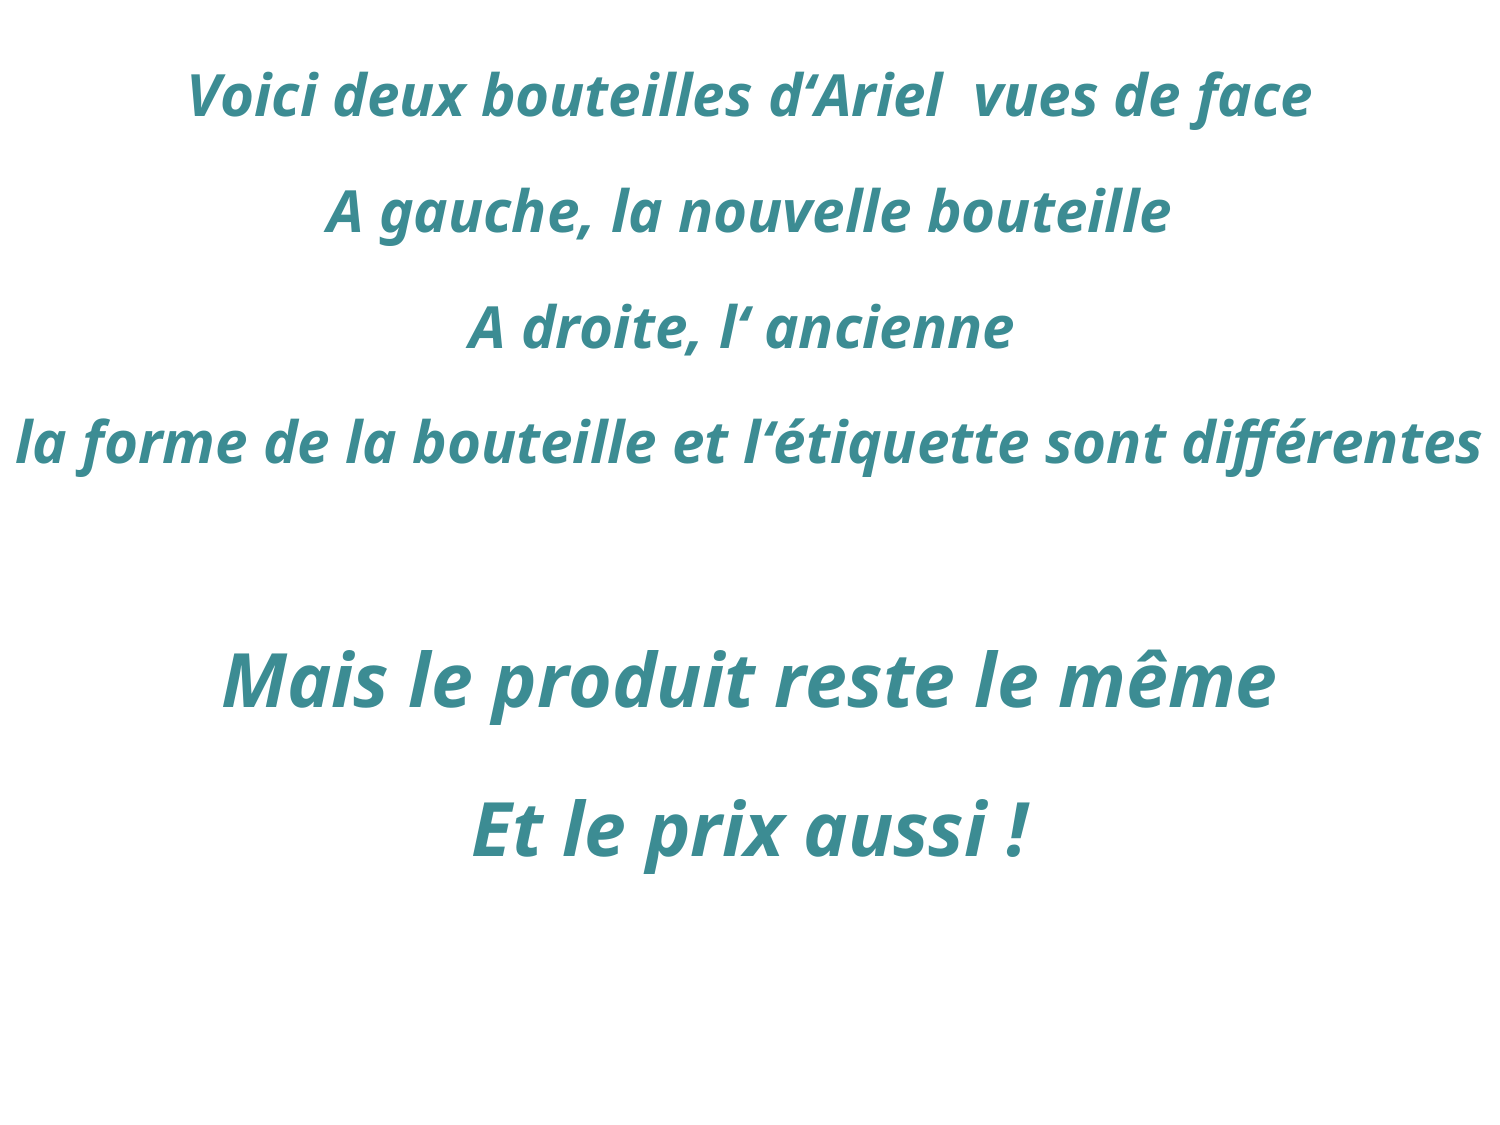

Voici deux bouteilles d‘Ariel vues de face
A gauche, la nouvelle bouteille
A droite, l‘ ancienne
la forme de la bouteille et l‘étiquette sont différentes
Mais le produit reste le même
Et le prix aussi !